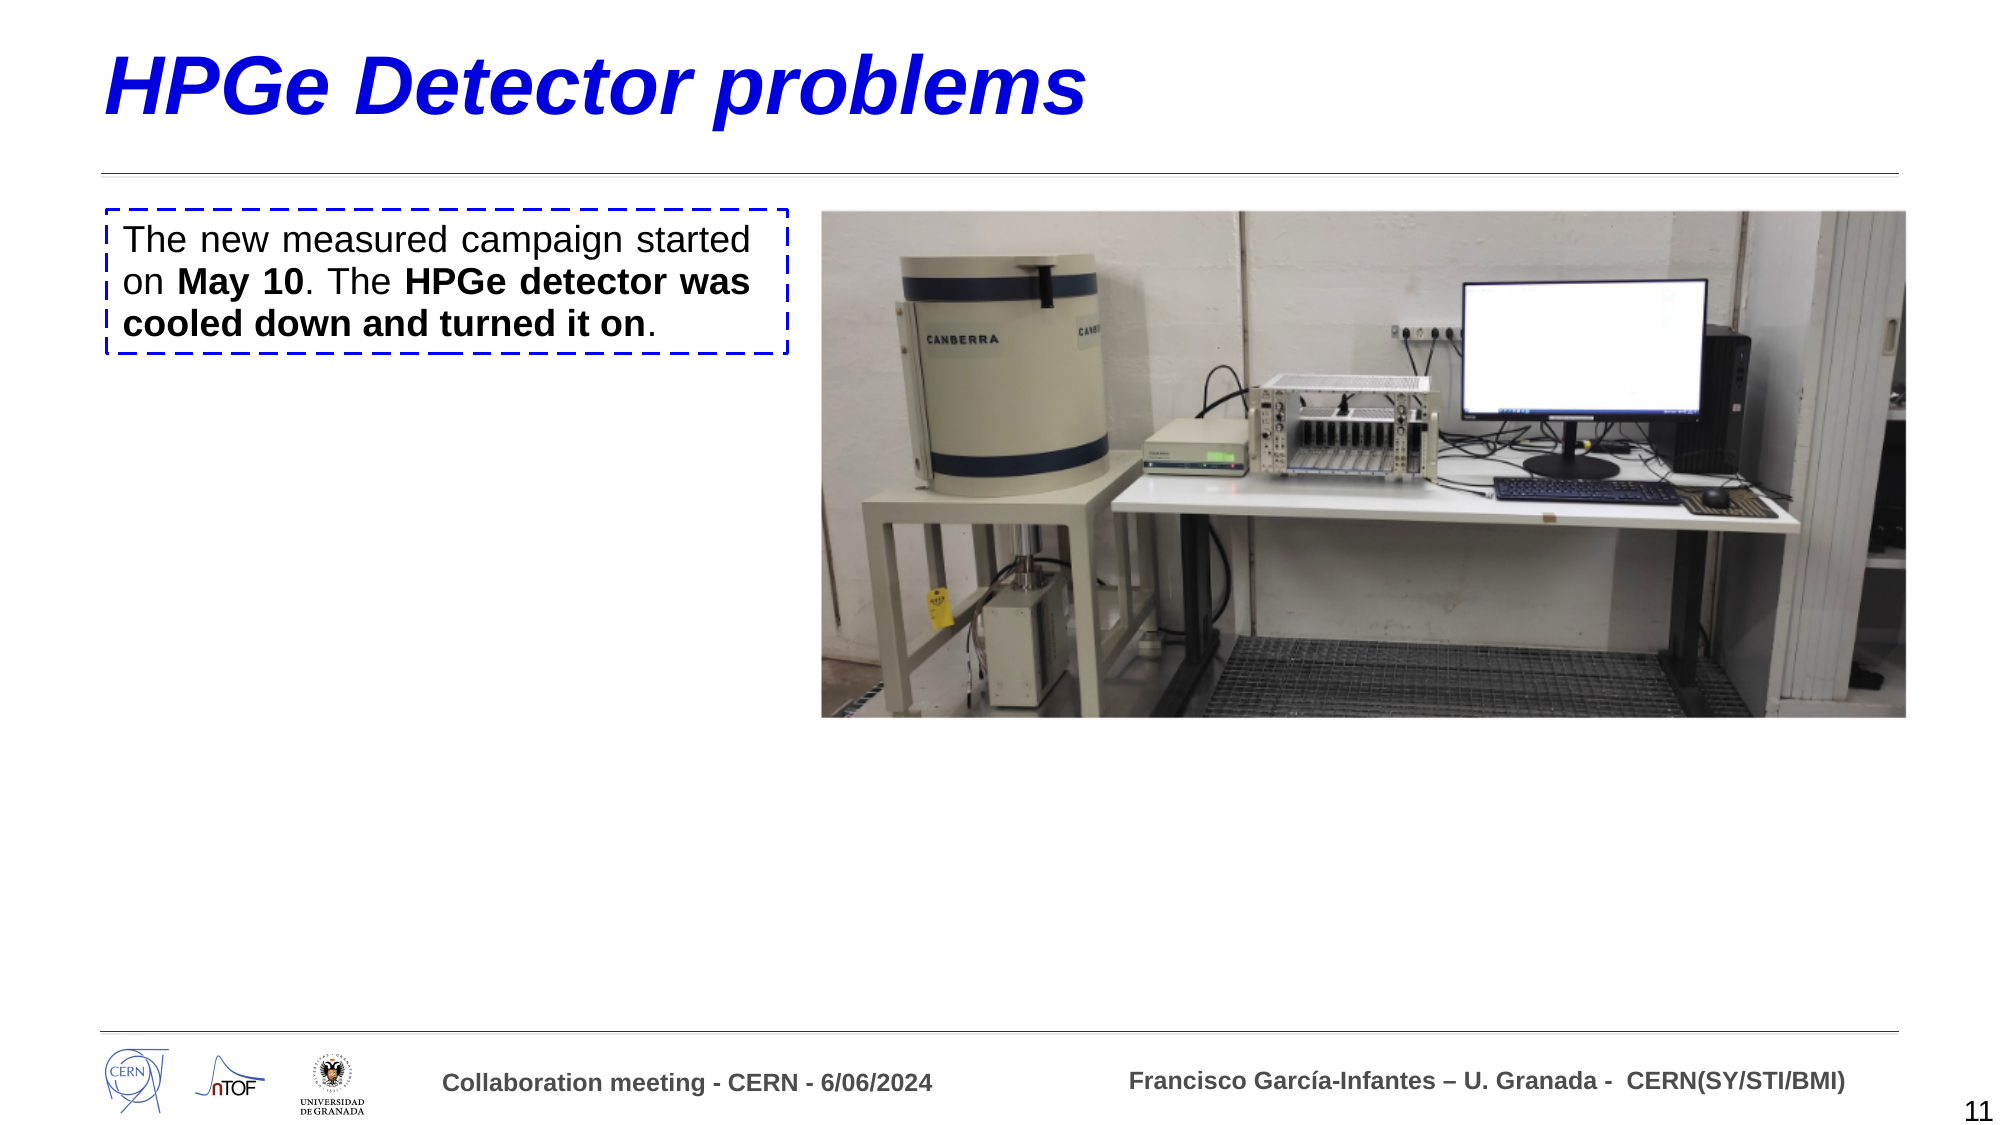

HPGe Detector problems
The new measured campaign started on May 10. The HPGe detector was cooled down and turned it on.
Francisco García-Infantes – U. Granada - CERN(SY/STI/BMI)
Collaboration meeting - CERN - 6/06/2024
11